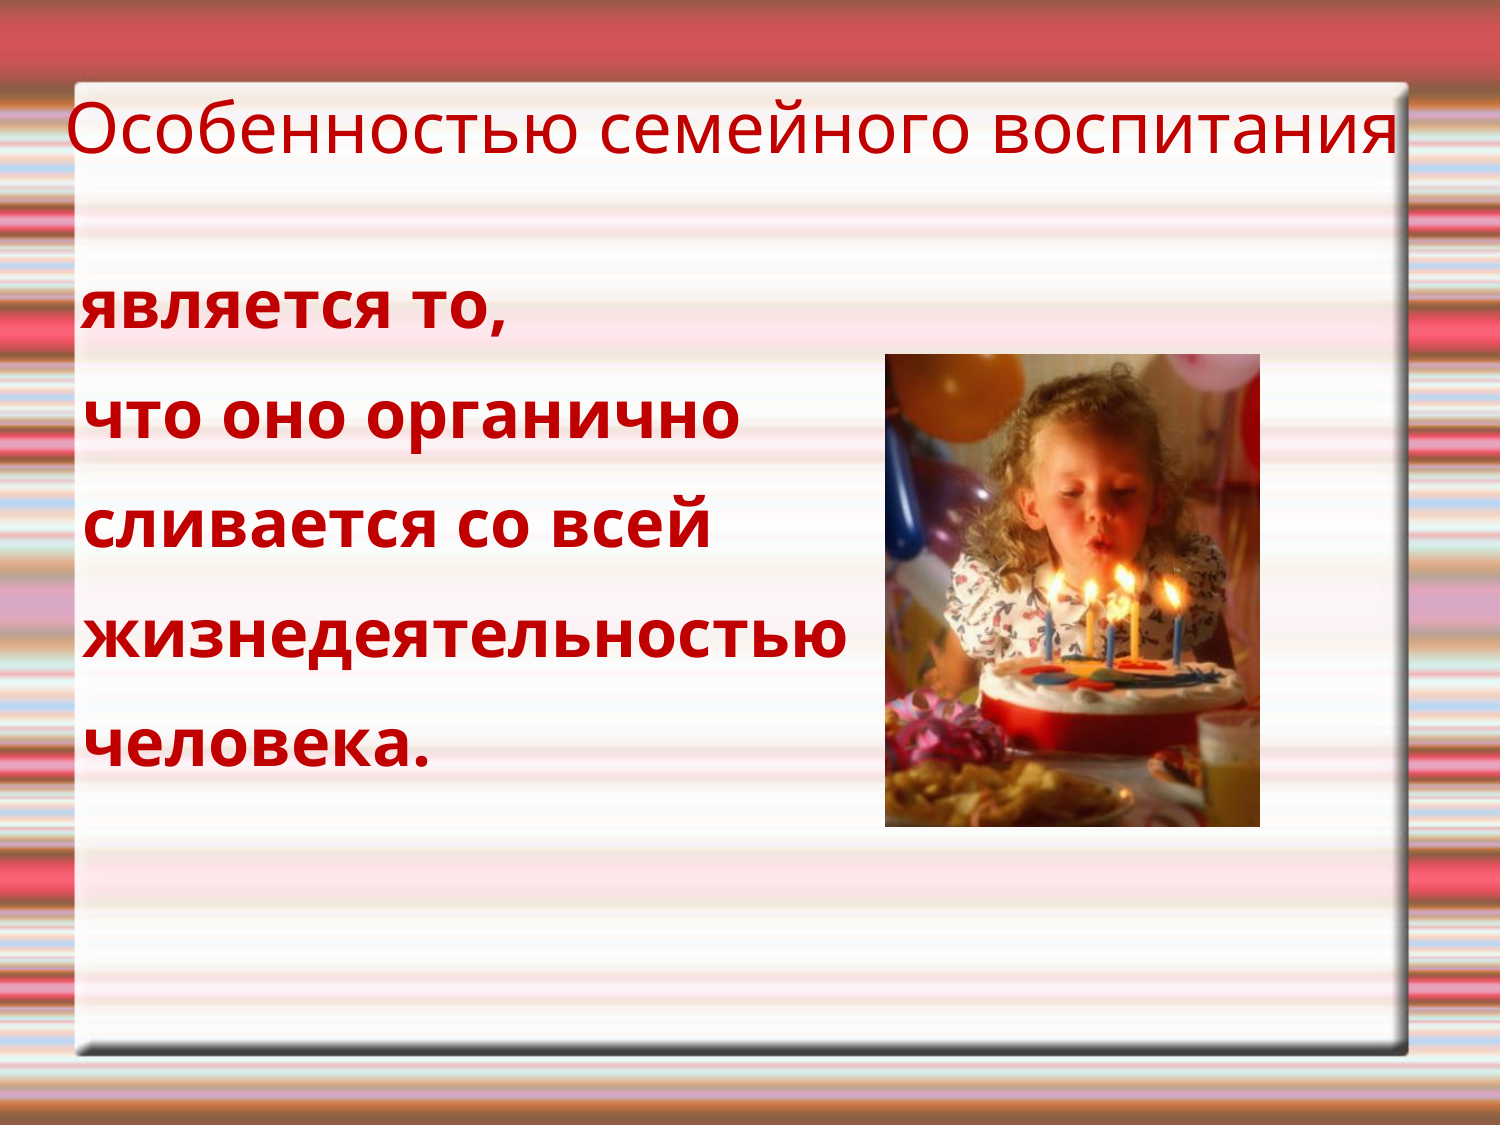

# Особенностью семейного воспитания
 является то,
 что оно органично
 сливается со всей
 жизнедеятельностью
 человека.